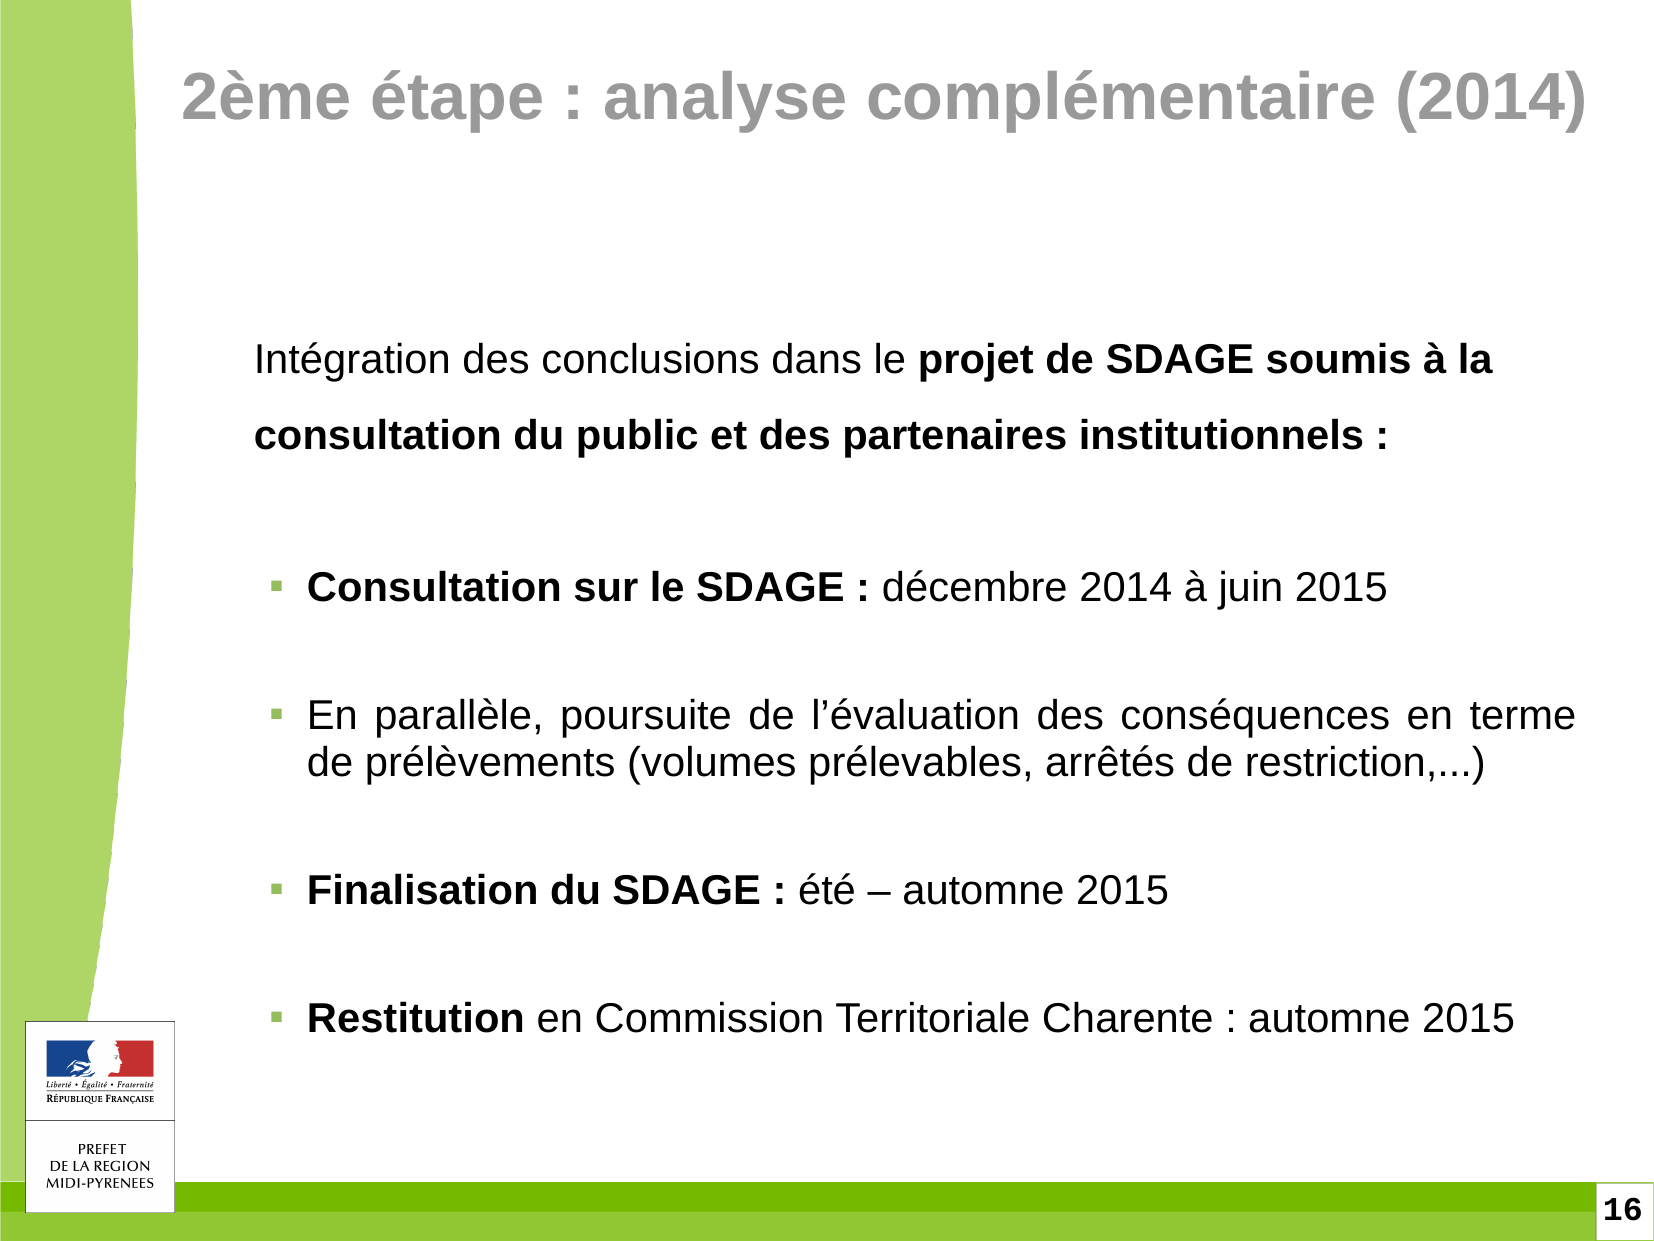

# 2ème étape : analyse complémentaire (2014)
Intégration des conclusions dans le projet de SDAGE soumis à la
consultation du public et des partenaires institutionnels :
Consultation sur le SDAGE : décembre 2014 à juin 2015
En parallèle, poursuite de l’évaluation des conséquences en terme de prélèvements (volumes prélevables, arrêtés de restriction,...)
Finalisation du SDAGE : été – automne 2015
Restitution en Commission Territoriale Charente : automne 2015
16